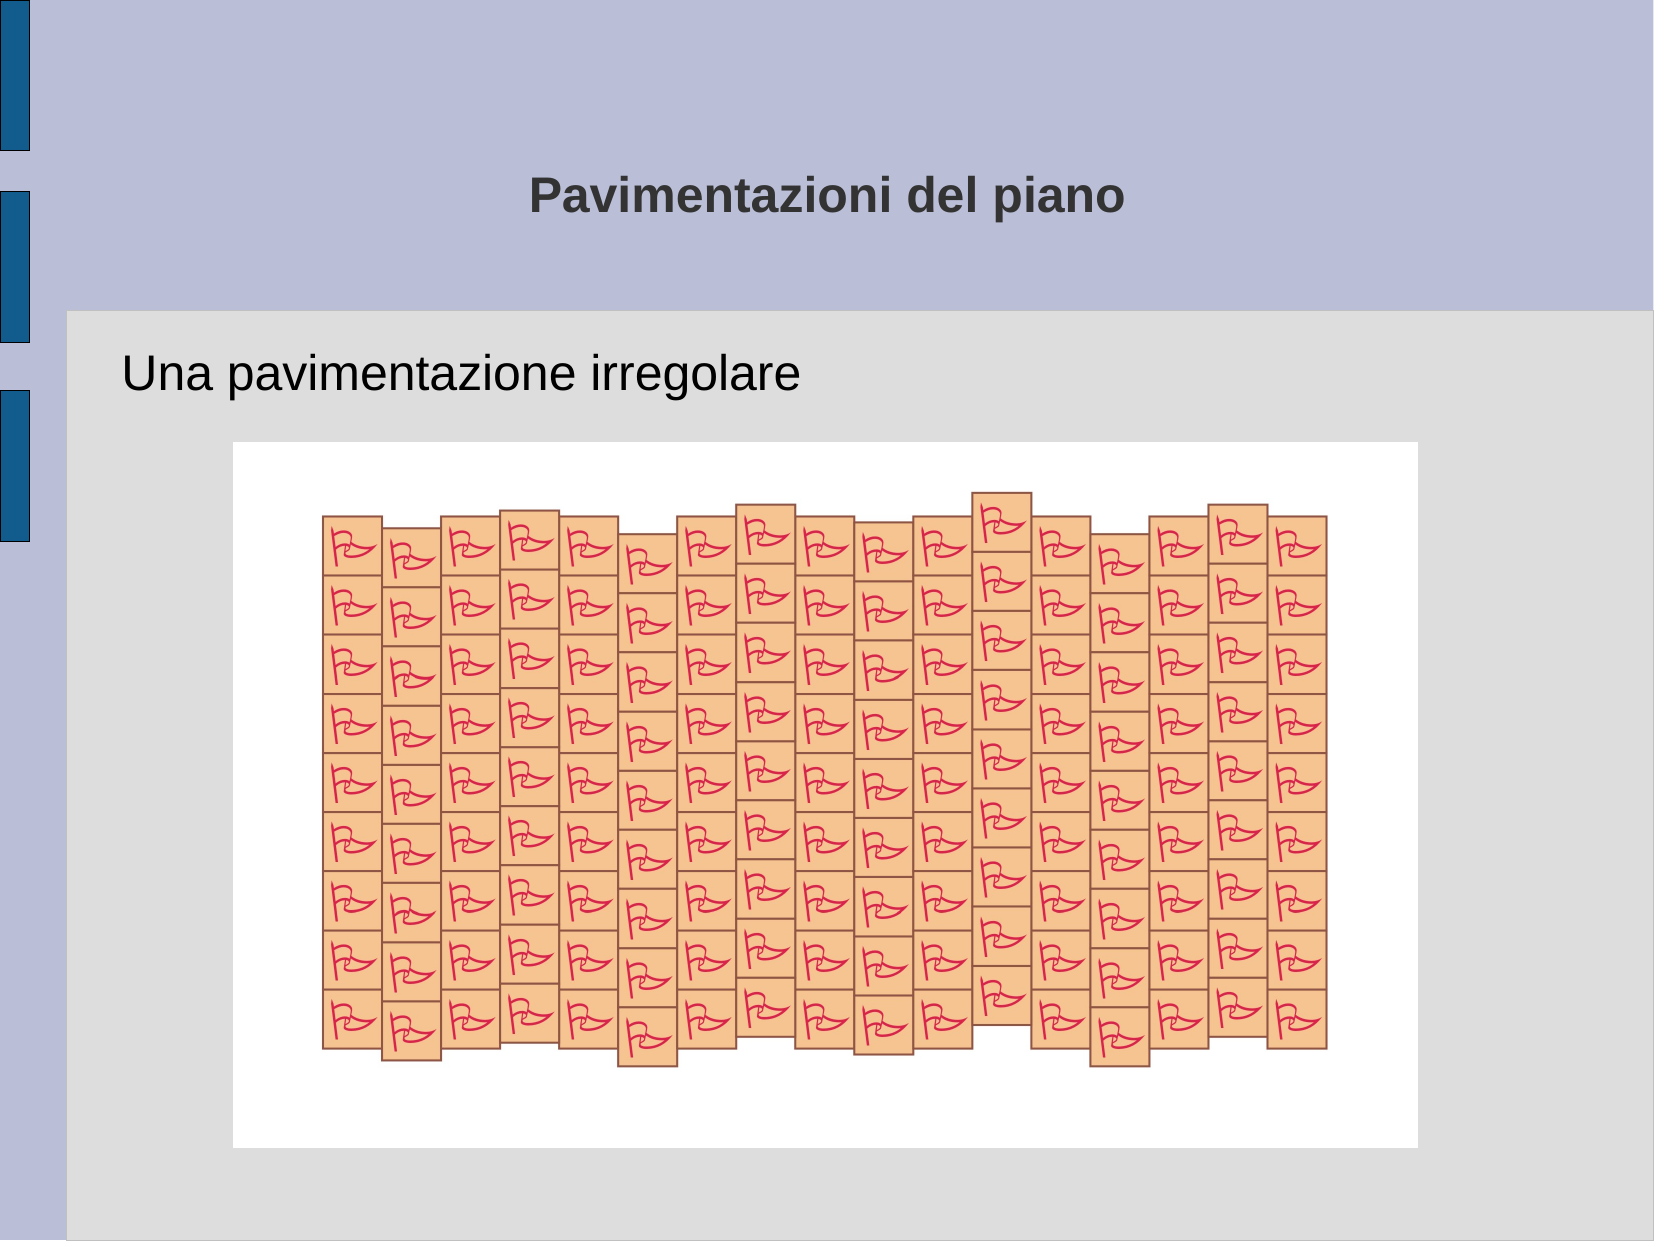

# Pavimentazioni del piano
Una pavimentazione irregolare